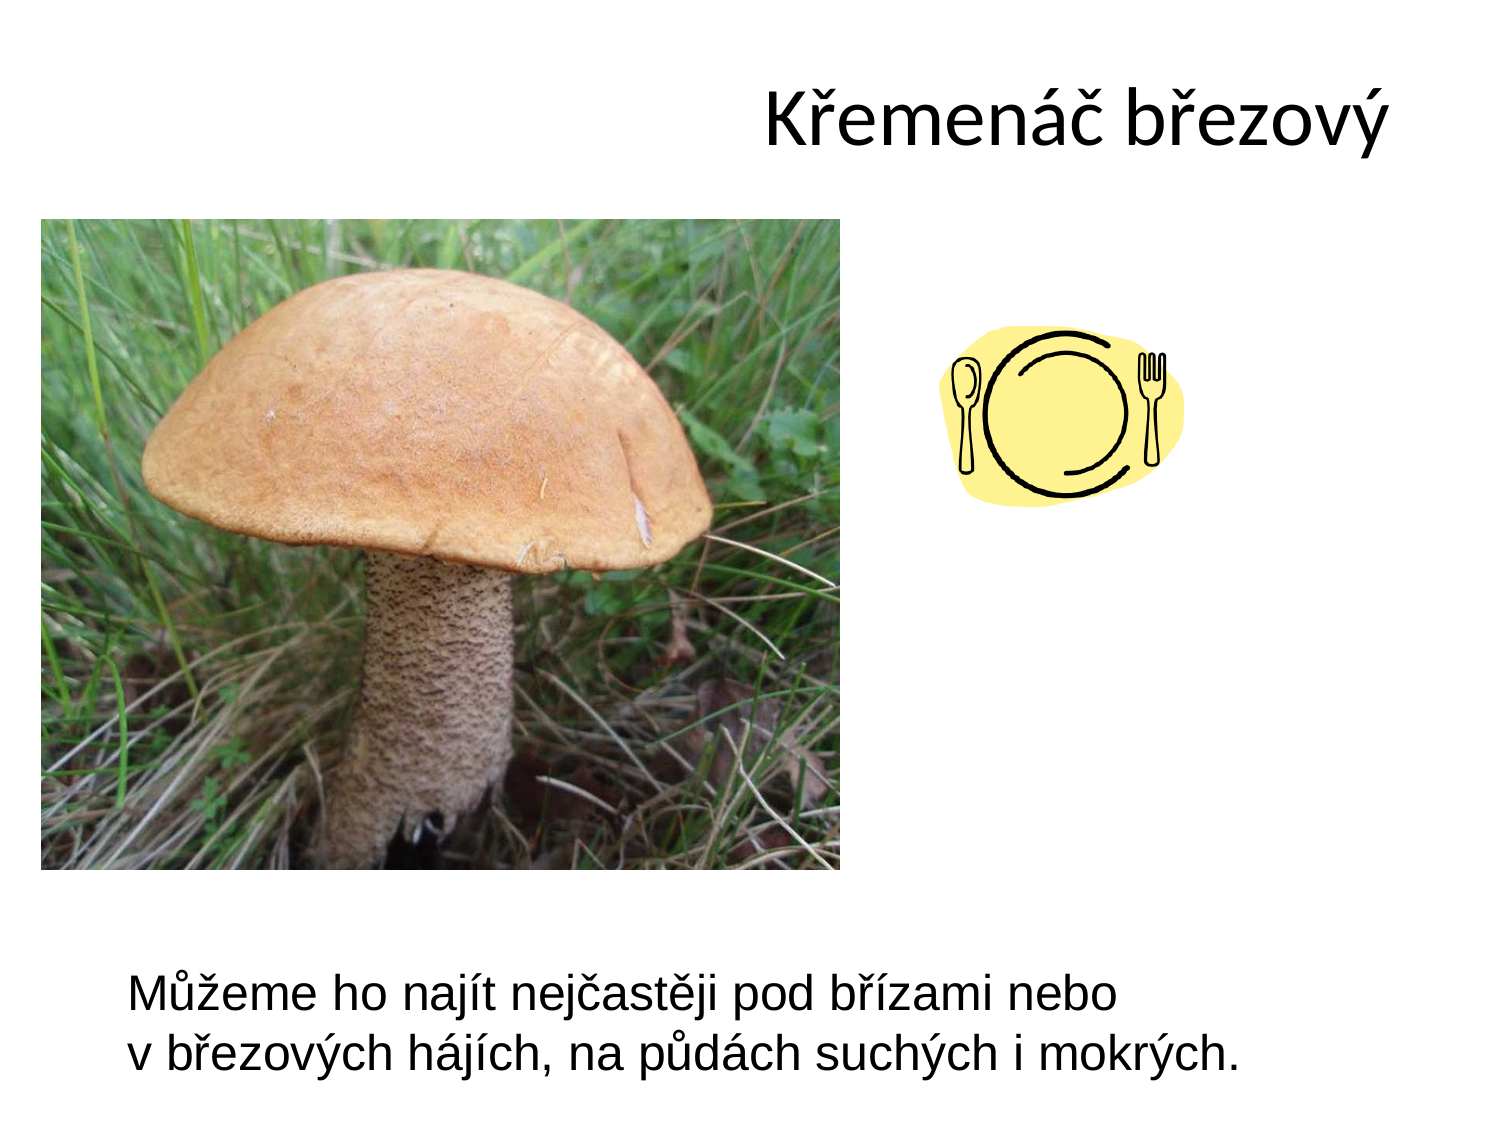

Křemenáč březový
Můžeme ho najít nejčastěji pod břízami nebo
v březových hájích, na půdách suchých i mokrých.